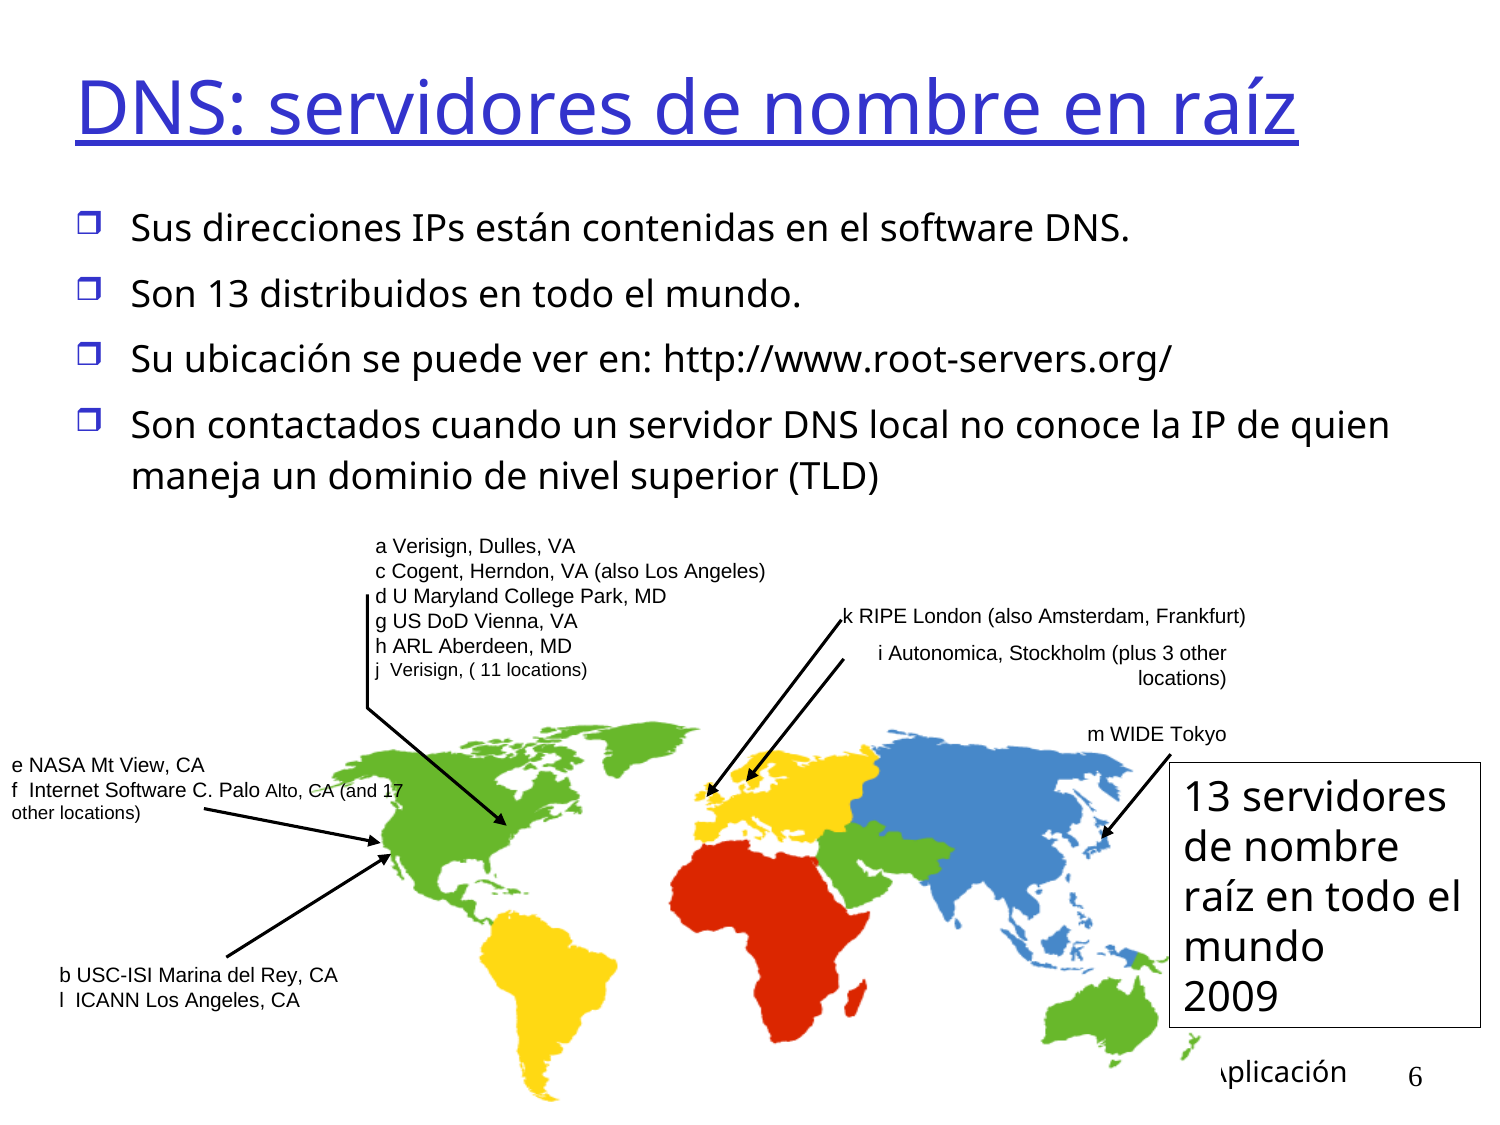

# DNS: servidores de nombre en raíz
Sus direcciones IPs están contenidas en el software DNS.
Son 13 distribuidos en todo el mundo.
Su ubicación se puede ver en: http://www.root-servers.org/
Son contactados cuando un servidor DNS local no conoce la IP de quien maneja un dominio de nivel superior (TLD)
a Verisign, Dulles, VA
c Cogent, Herndon, VA (also Los Angeles)‏
d U Maryland College Park, MD
g US DoD Vienna, VA
h ARL Aberdeen, MD
j Verisign, ( 11 locations)‏
k RIPE London (also Amsterdam, Frankfurt)‏
i Autonomica, Stockholm (plus 3 other locations)‏
m WIDE Tokyo
e NASA Mt View, CA
f Internet Software C. Palo Alto, CA (and 17 other locations)‏
b USC-ISI Marina del Rey, CA
l ICANN Los Angeles, CA
13 servidores de nombre raíz en todo el mundo
2009